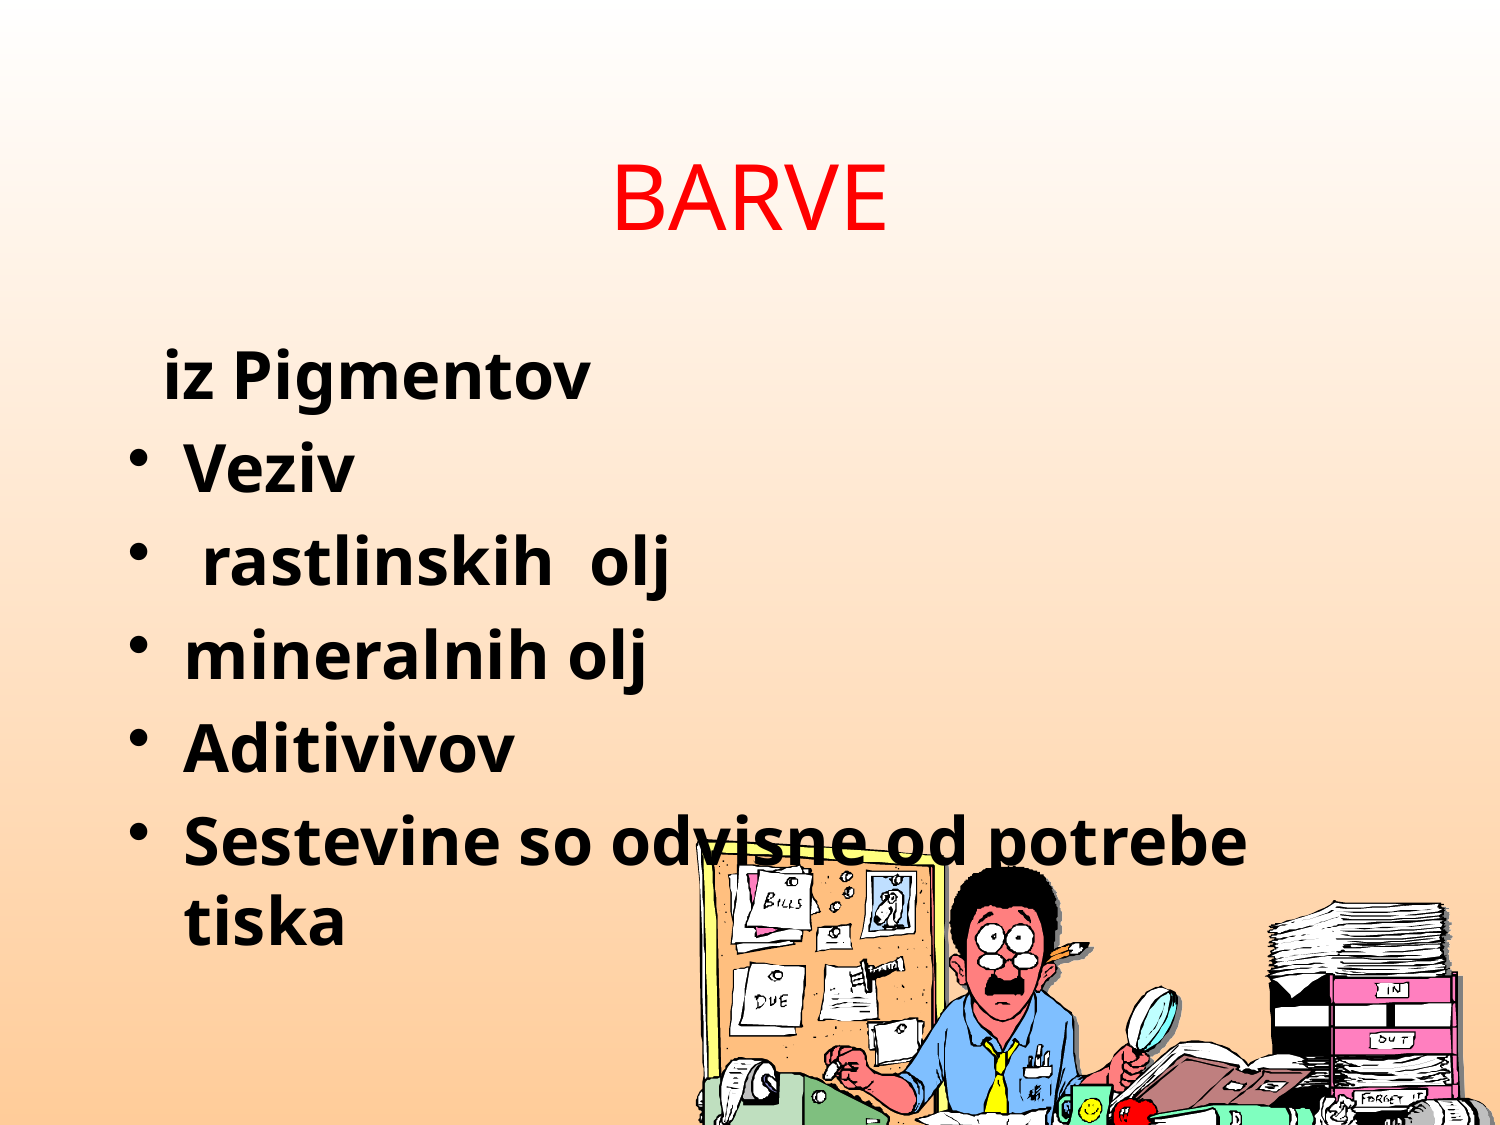

# BARVE
 iz Pigmentov
Veziv
 rastlinskih olj
mineralnih olj
Aditivivov
Sestevine so odvisne od potrebe tiska